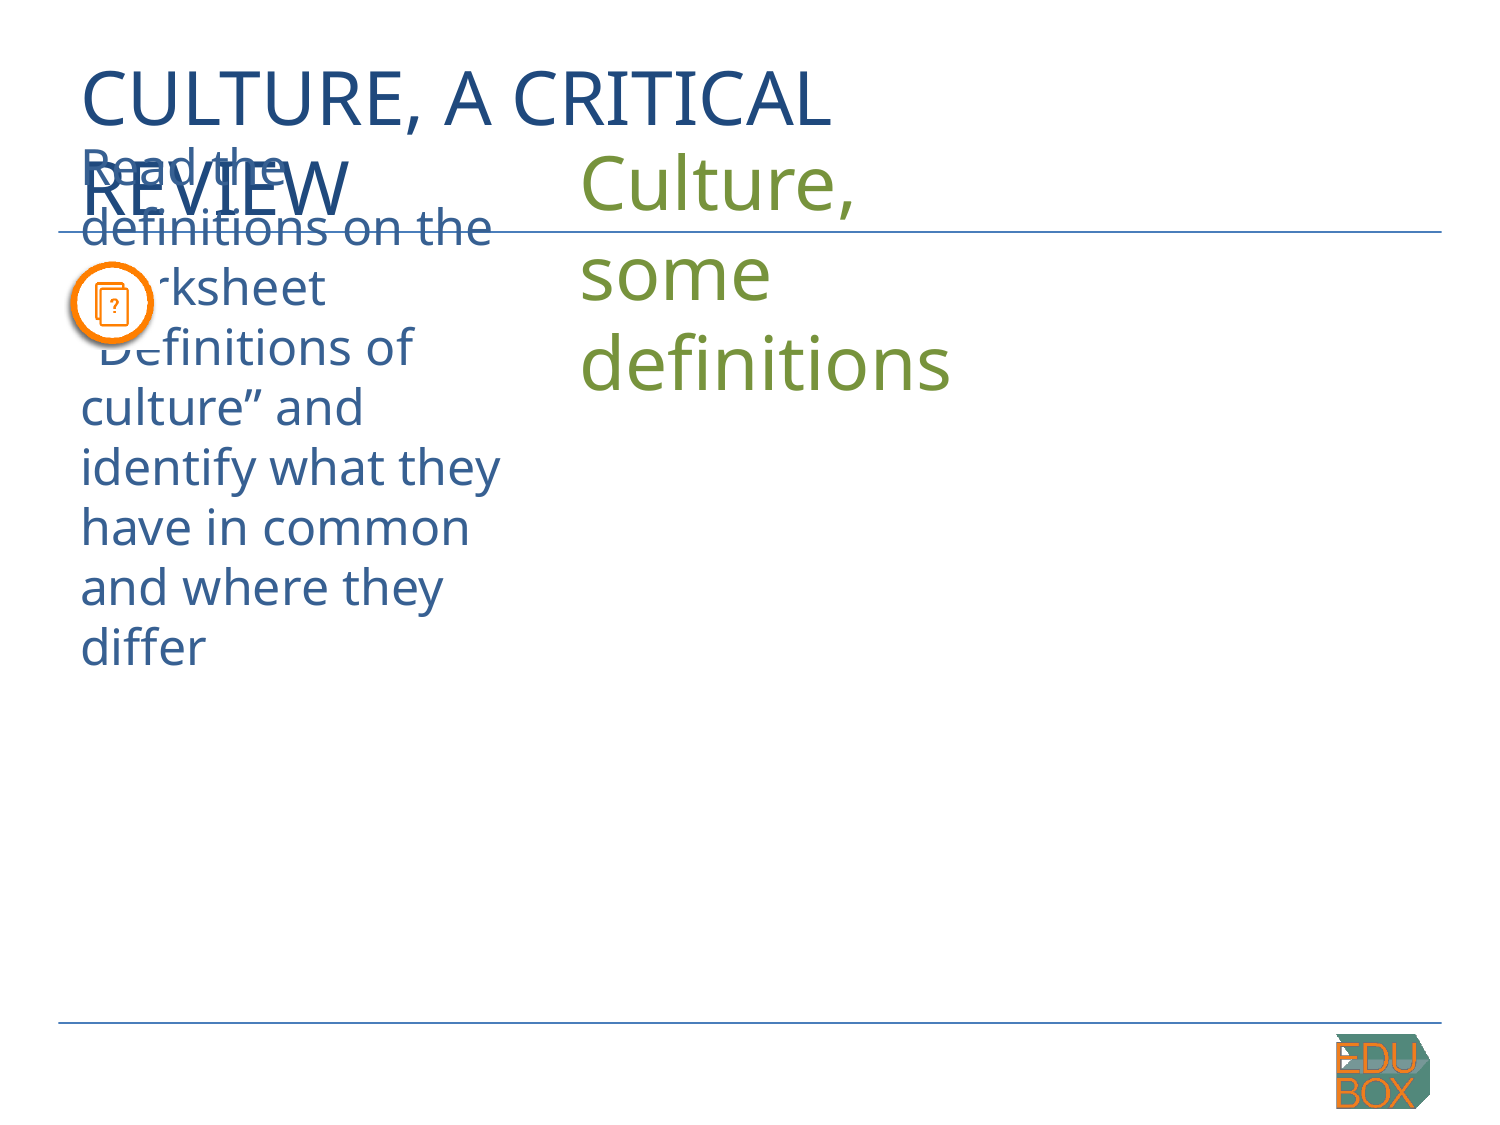

# CULTURE, A CRITICAL REVIEW
Read the definitions on the worksheet “Definitions of culture” and identify what they have in common and where they differ
Culture, some definitions